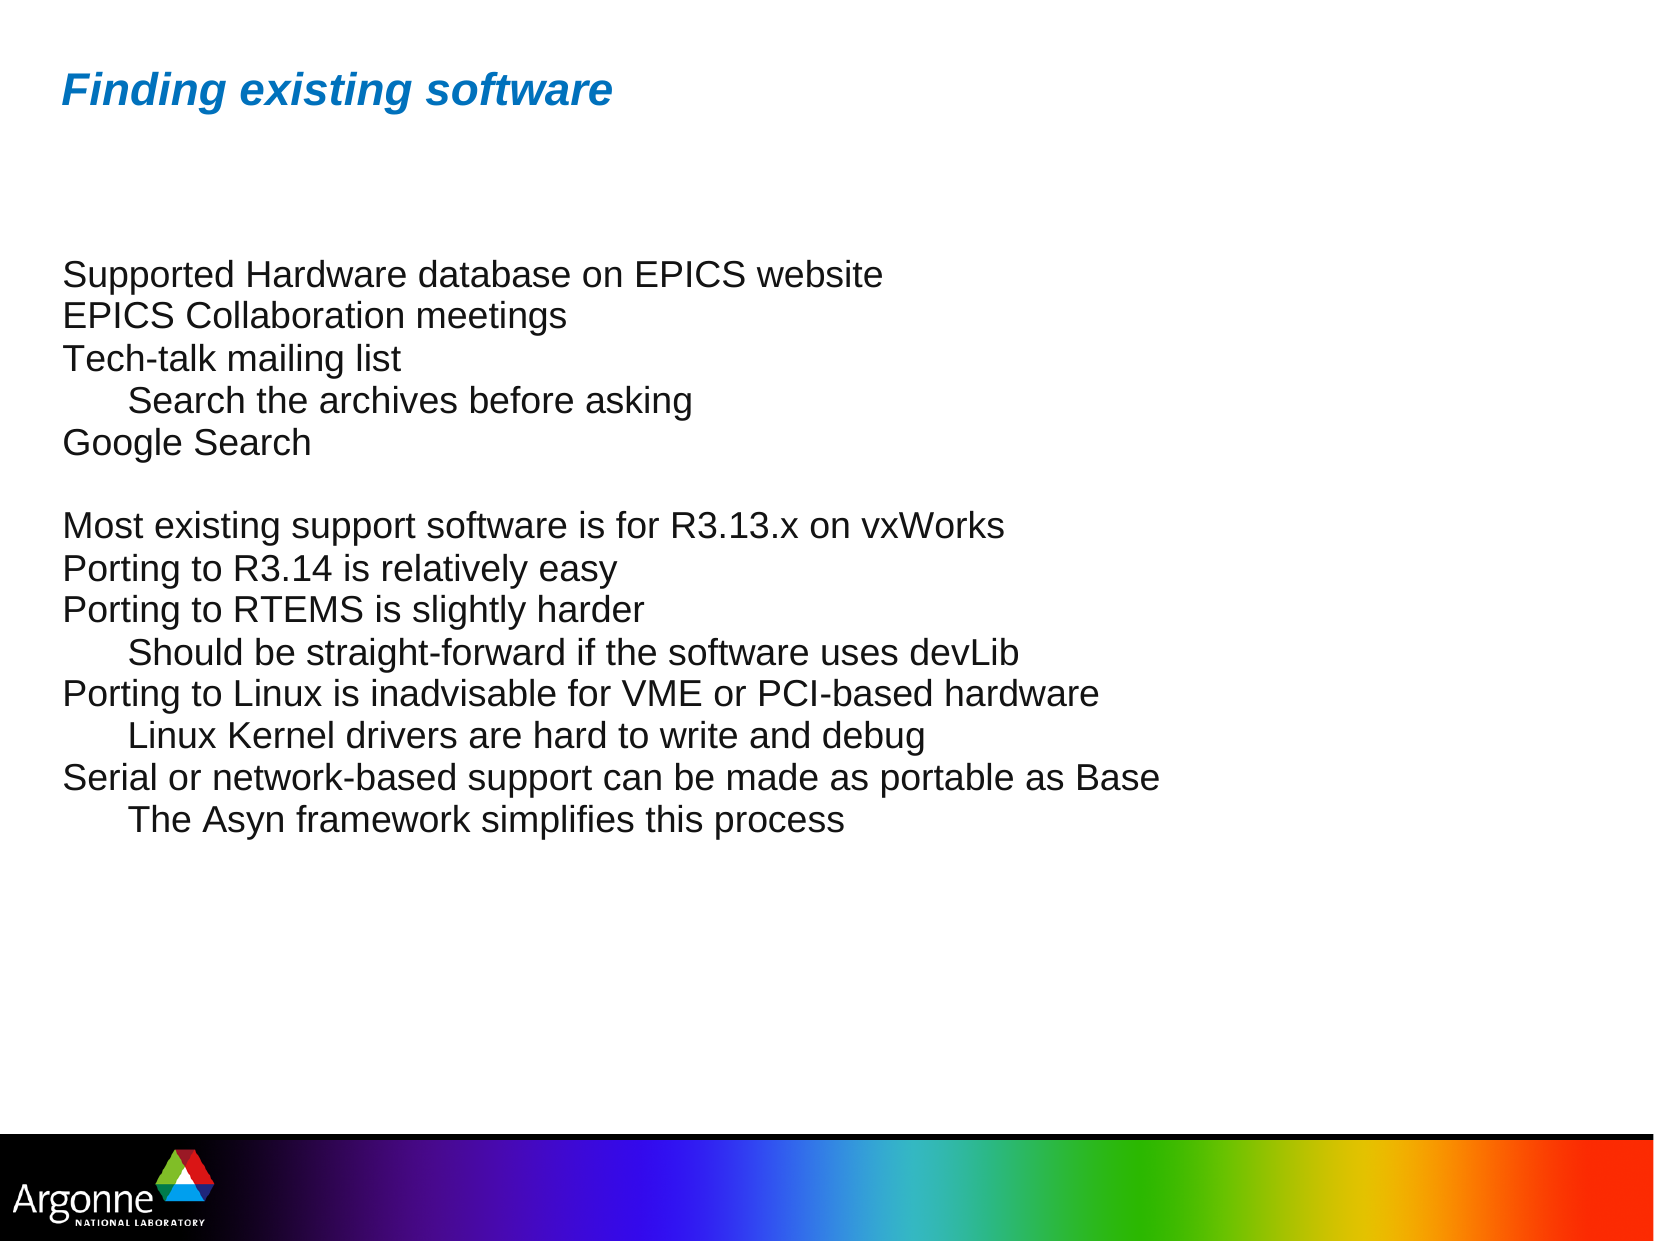

# Finding existing software
Supported Hardware database on EPICS website
EPICS Collaboration meetings
Tech-talk mailing list
Search the archives before asking
Google Search
Most existing support software is for R3.13.x on vxWorks
Porting to R3.14 is relatively easy
Porting to RTEMS is slightly harder
Should be straight-forward if the software uses devLib
Porting to Linux is inadvisable for VME or PCI-based hardware
Linux Kernel drivers are hard to write and debug
Serial or network-based support can be made as portable as Base
The Asyn framework simplifies this process